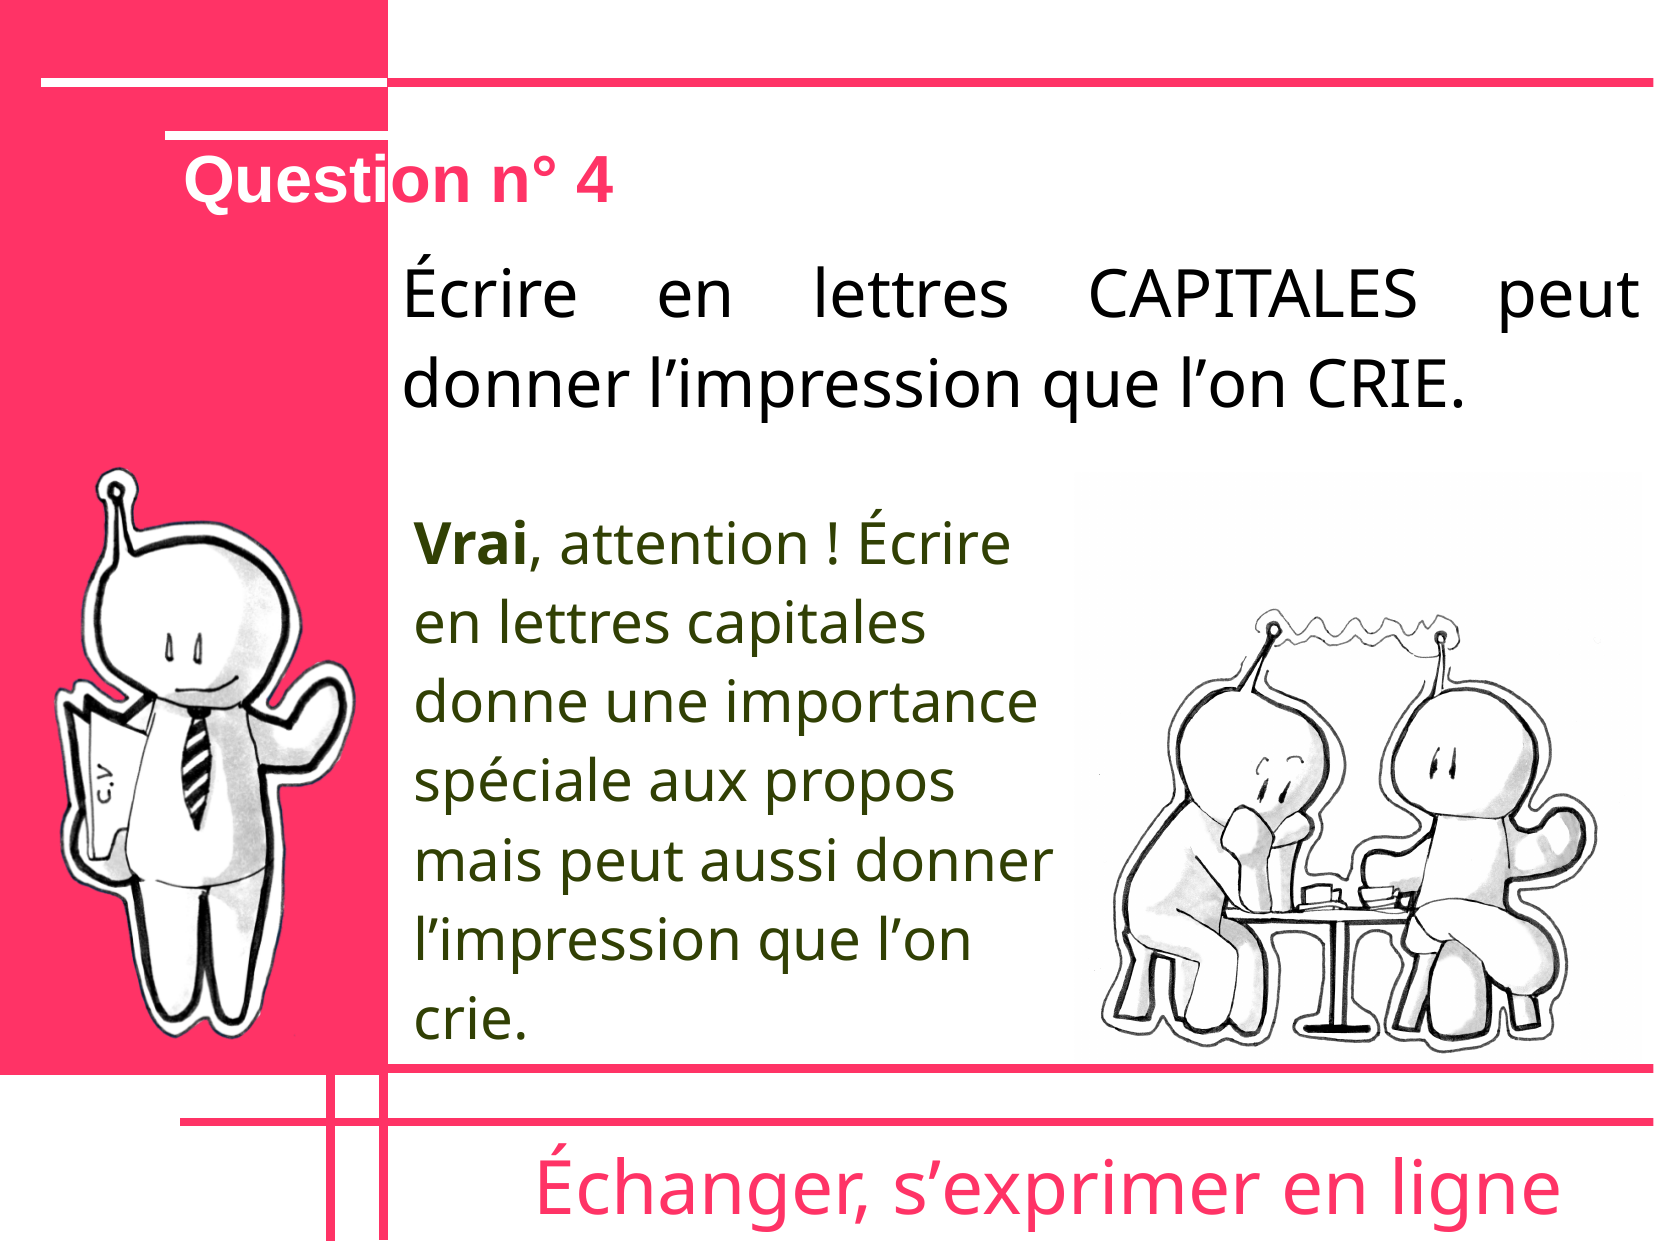

Question n° 4
Écrire en lettres CAPITALES peut donner lʼimpression que lʼon CRIE.
Vrai, attention ! Écrire en lettres capitales donne une importance spéciale aux propos mais peut aussi donner lʼimpression que lʼon crie.
Échanger, sʼexprimer en ligne